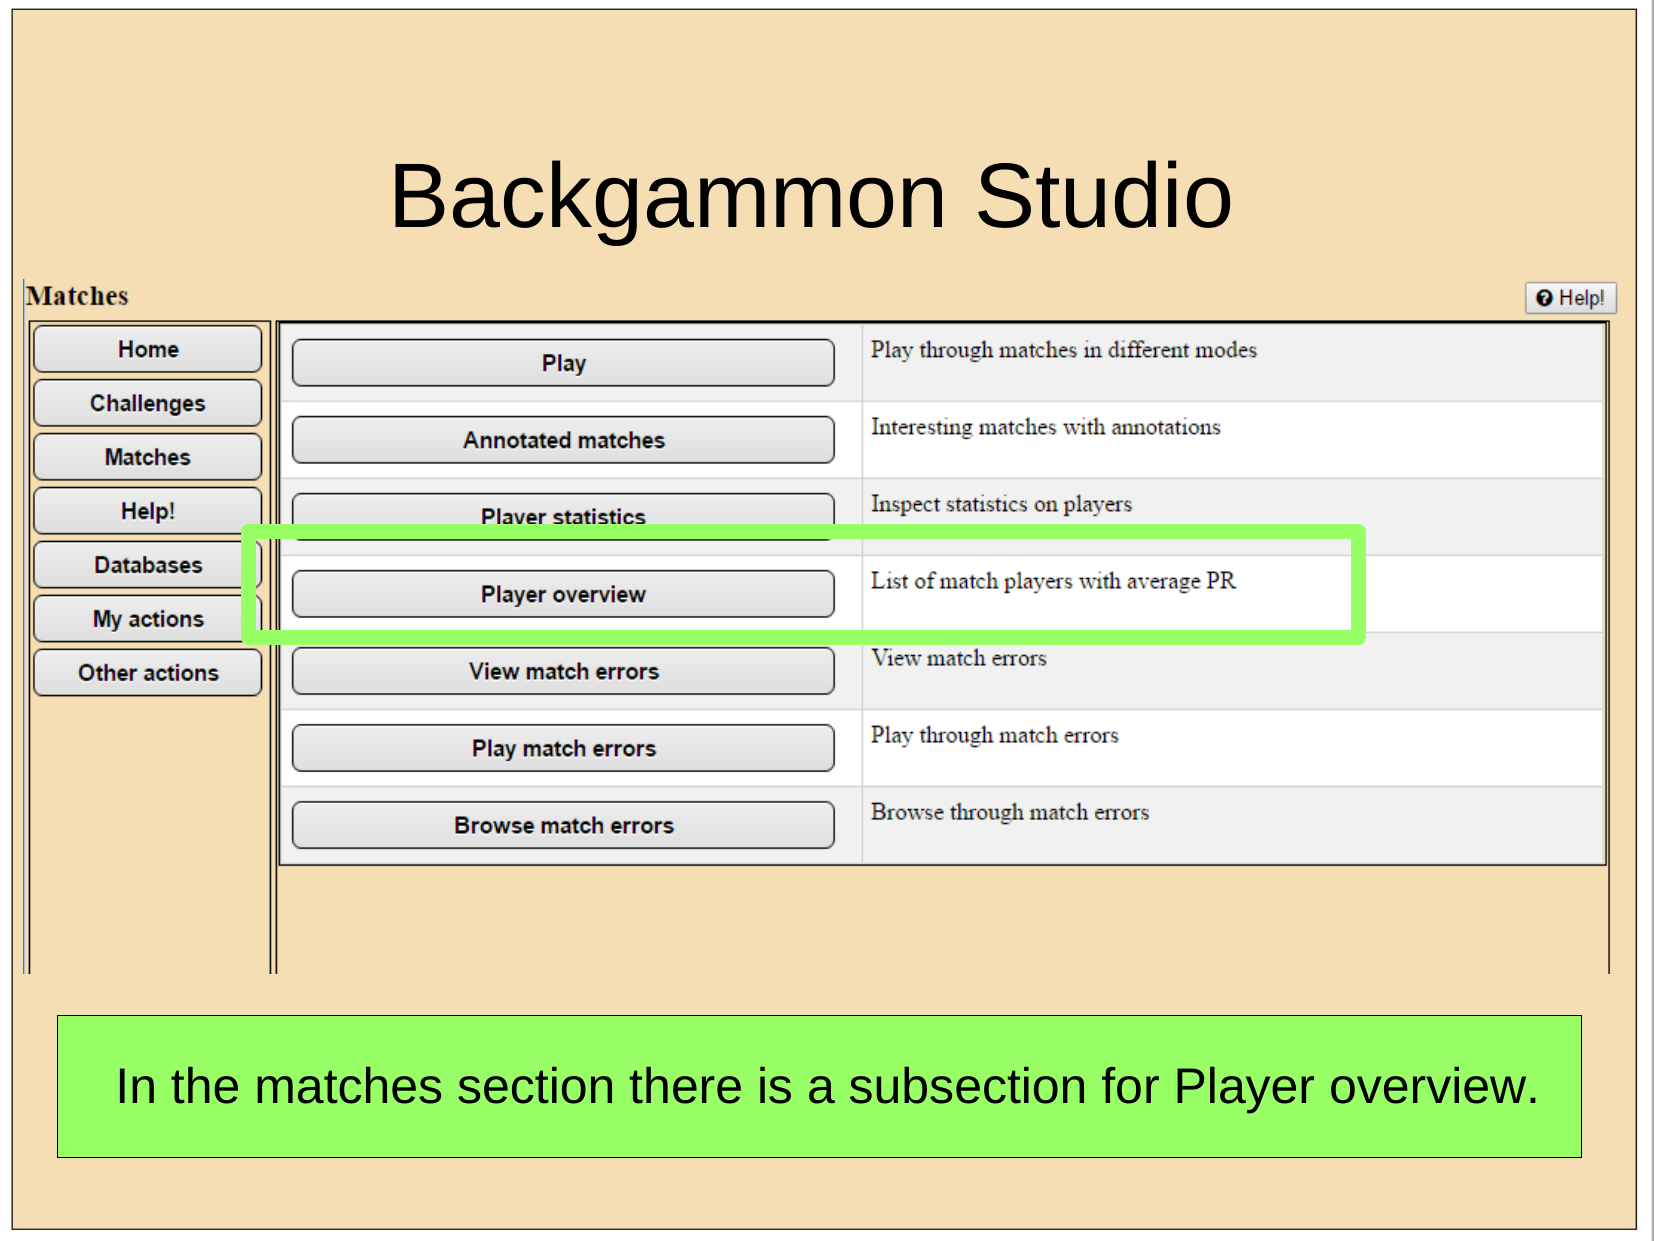

# Backgammon Studio
In the matches section there is a subsection for Player overview.